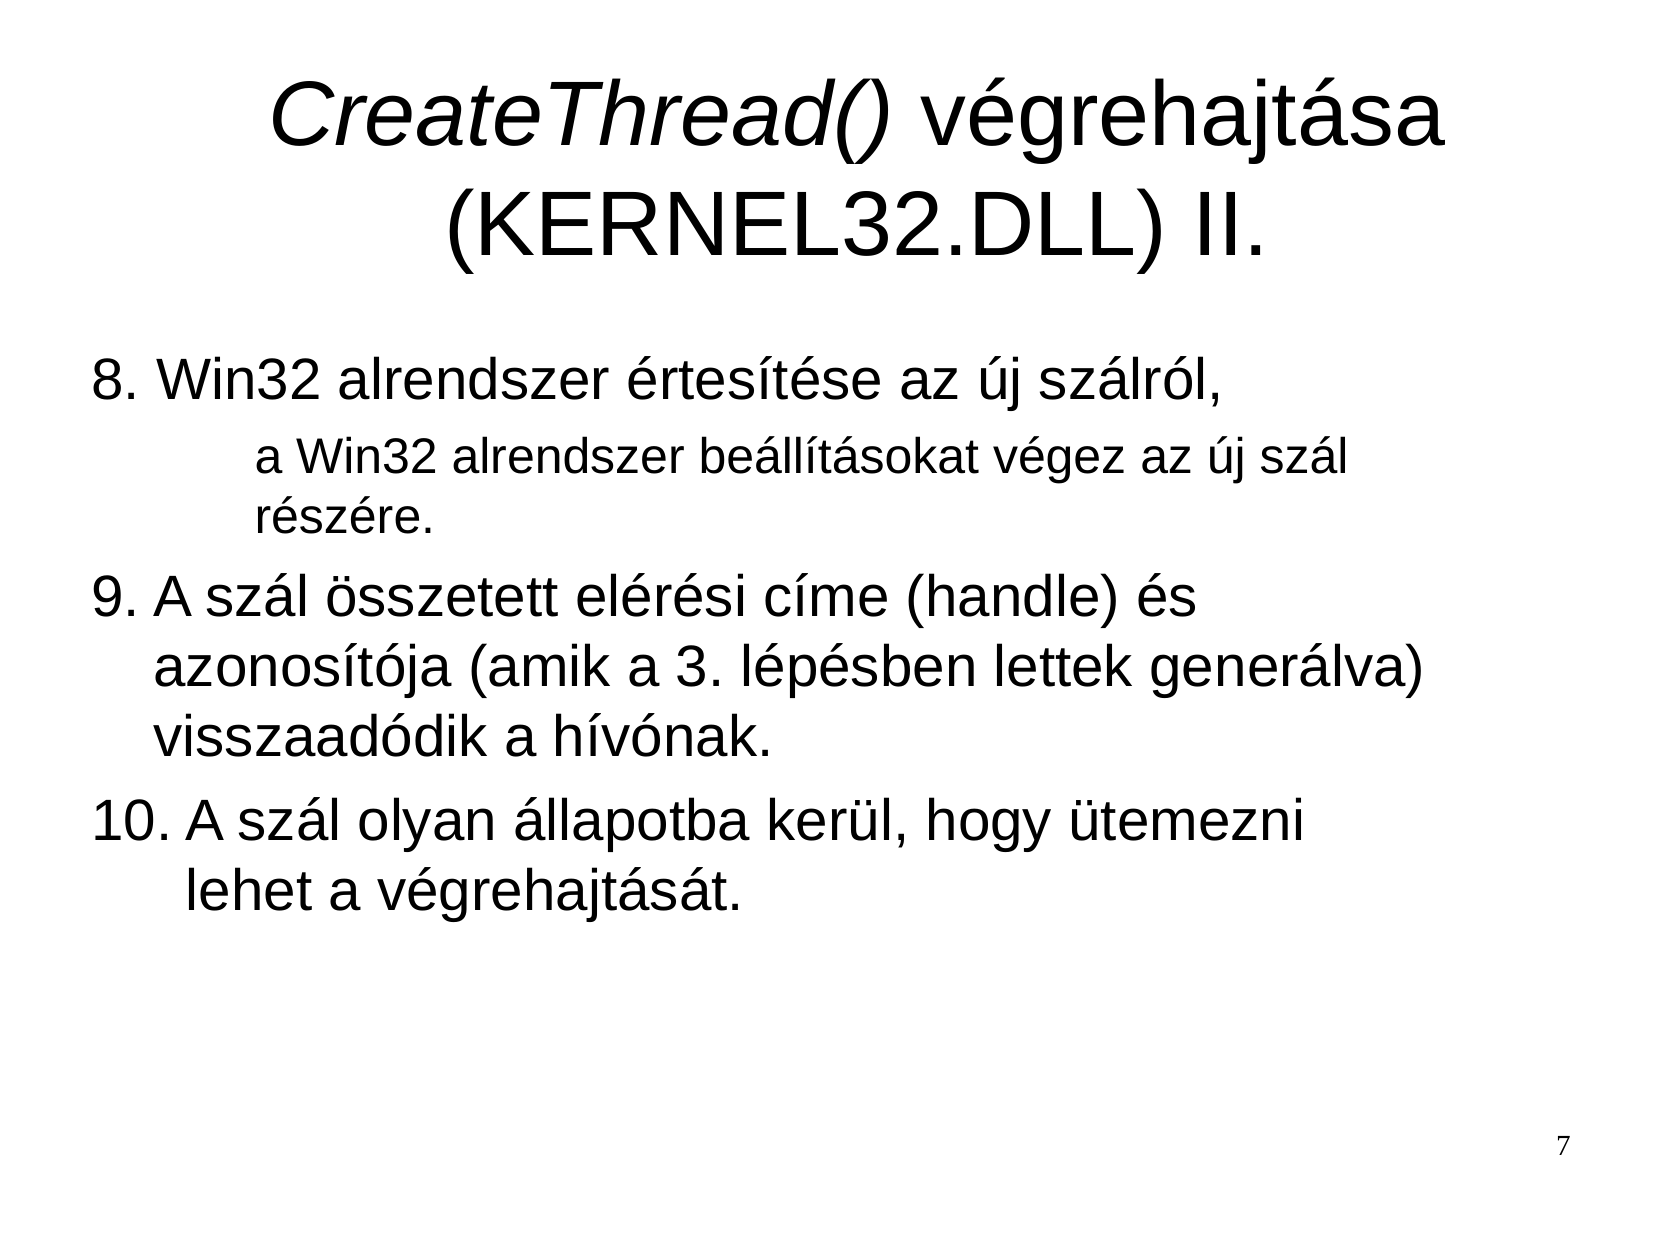

# CreateThread() végrehajtása (KERNEL32.DLL) II.
8. Win32 alrendszer értesítése az új szálról,
a Win32 alrendszer beállításokat végez az új szál részére.
9. A szál összetett elérési címe (handle) és azonosítója (amik a 3. lépésben lettek generálva) visszaadódik a hívónak.
10. A szál olyan állapotba kerül, hogy ütemezni lehet a végrehajtását.
7